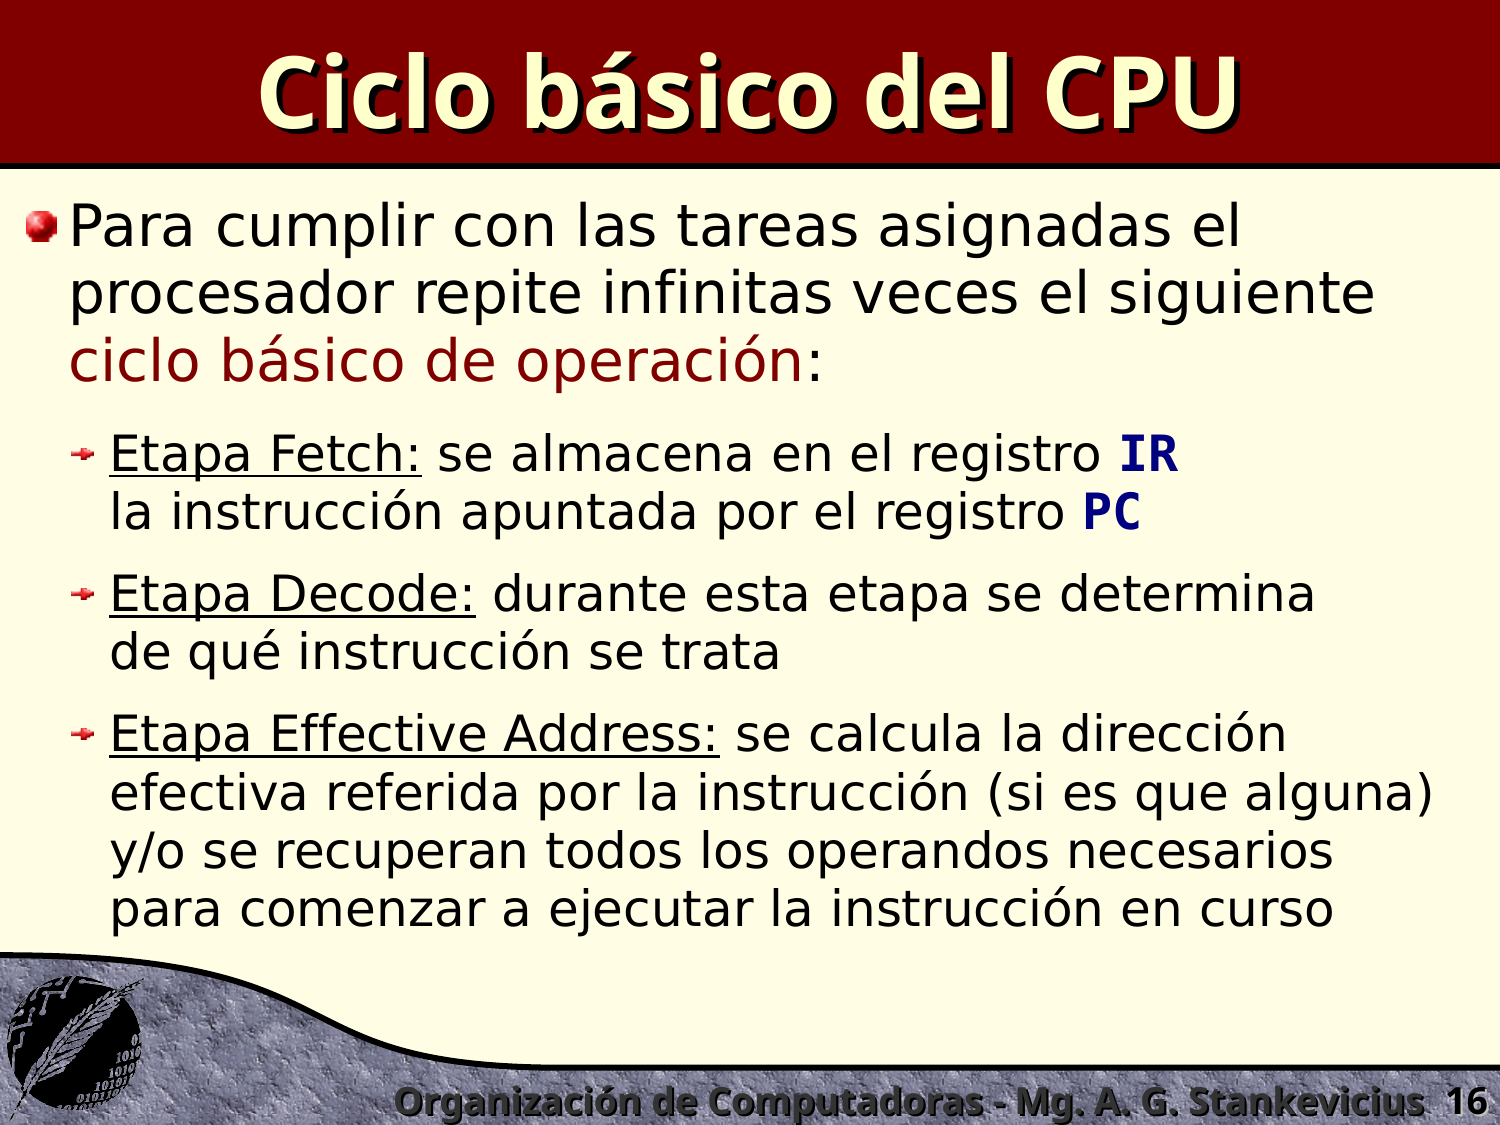

# Ciclo básico del CPU
Para cumplir con las tareas asignadas el procesador repite infinitas veces el siguiente ciclo básico de operación:
Etapa Fetch: se almacena en el registro IR
la instrucción apuntada por el registro PC
Etapa Decode: durante esta etapa se determina
de qué instrucción se trata
Etapa Effective Address: se calcula la dirección efectiva referida por la instrucción (si es que alguna) y/o se recuperan todos los operandos necesarios
para comenzar a ejecutar la instrucción en curso
16